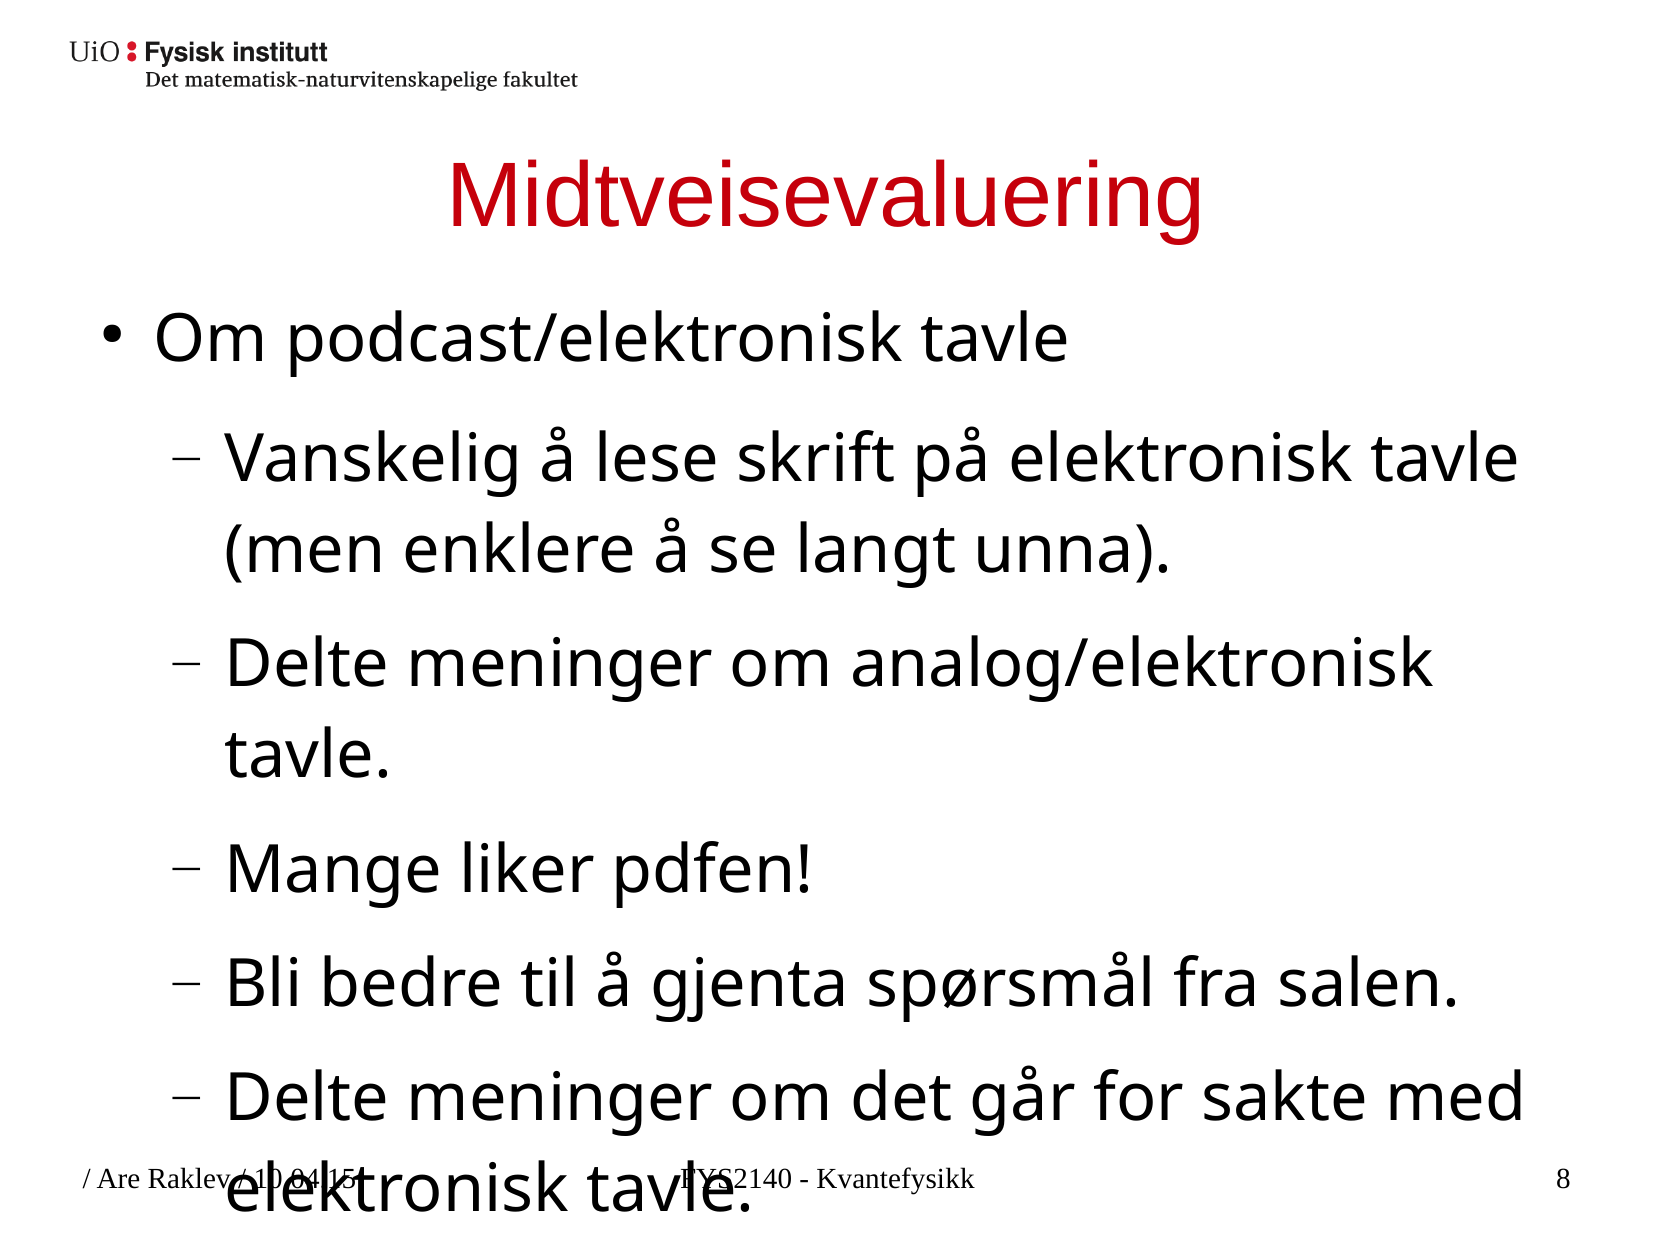

# Midtveisevaluering
Om podcast/elektronisk tavle
Vanskelig å lese skrift på elektronisk tavle (men enklere å se langt unna).
Delte meninger om analog/elektronisk tavle.
Mange liker pdfen!
Bli bedre til å gjenta spørsmål fra salen.
Delte meninger om det går for sakte med elektronisk tavle.
/ Are Raklev / 10.04.15
FYS2140 - Kvantefysikk
8